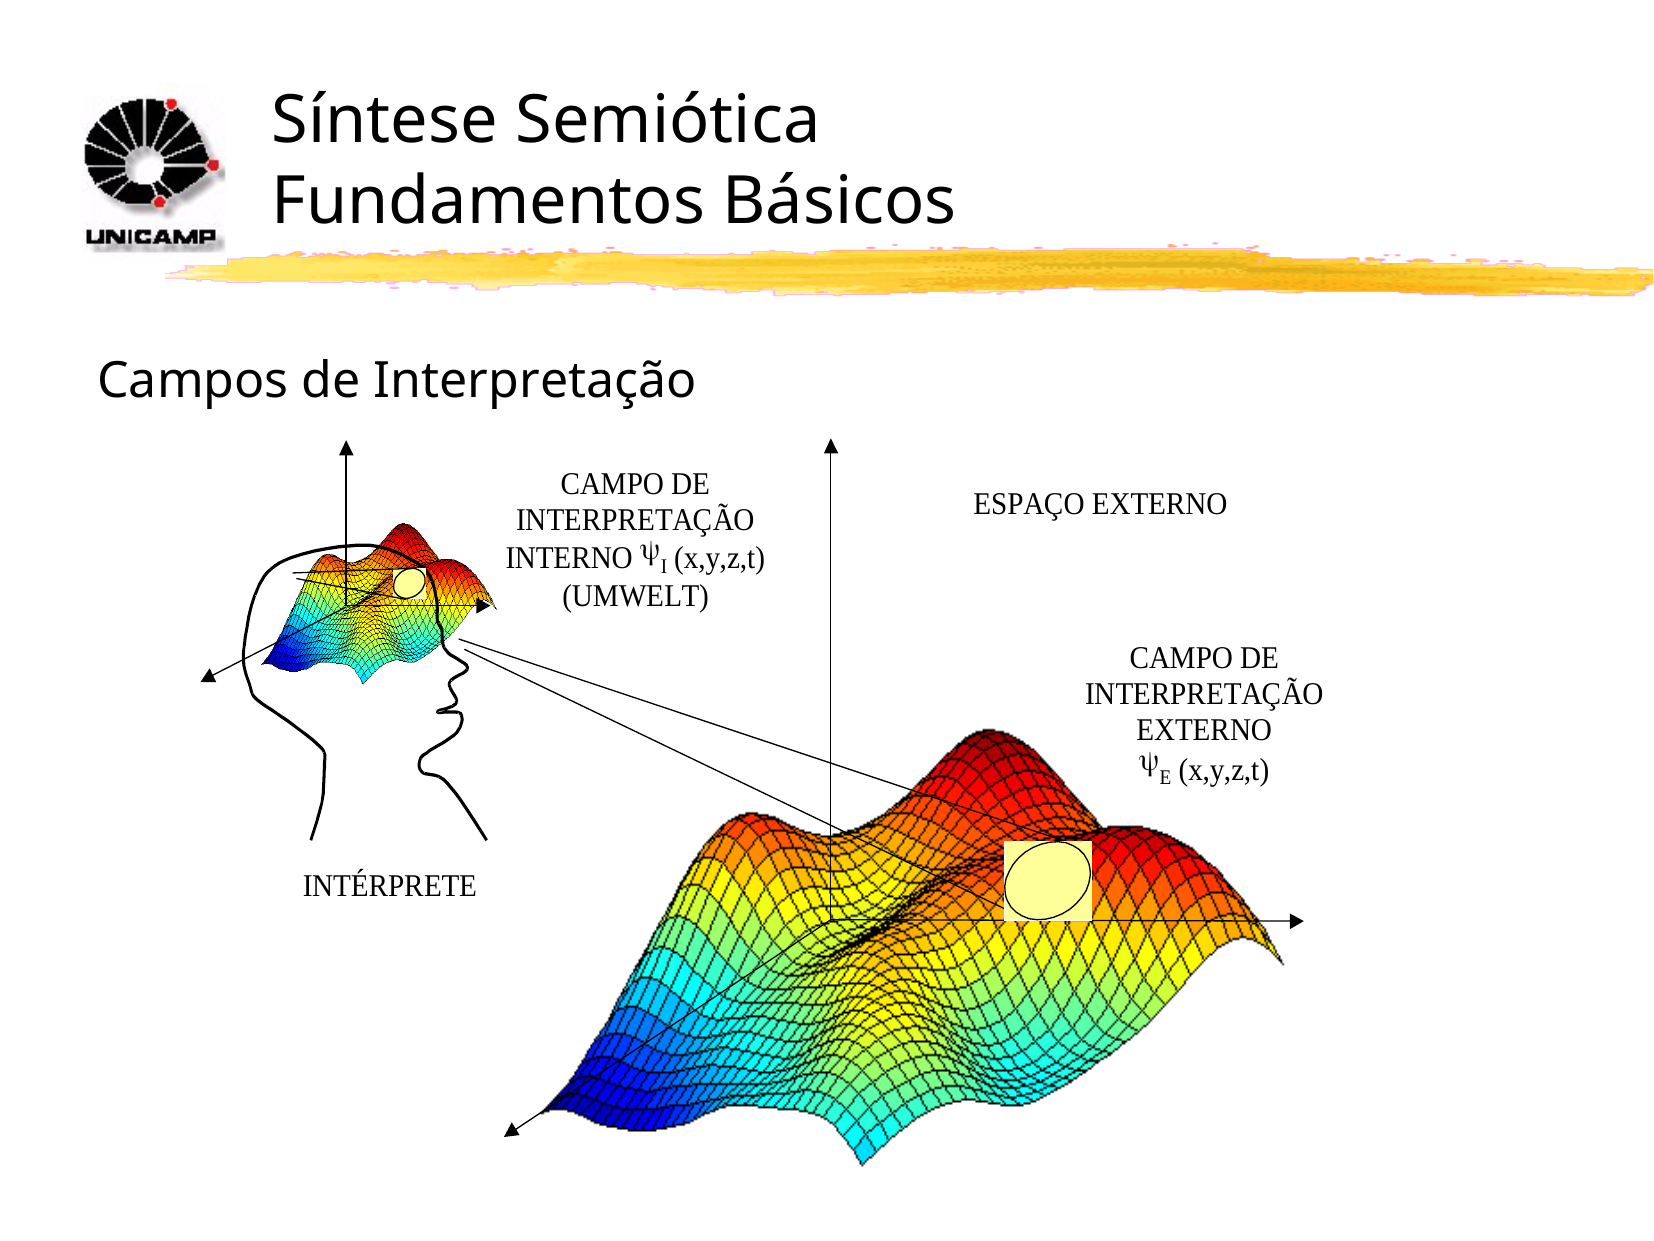

# Síntese Semiótica Fundamentos Básicos
Campos de Interpretação